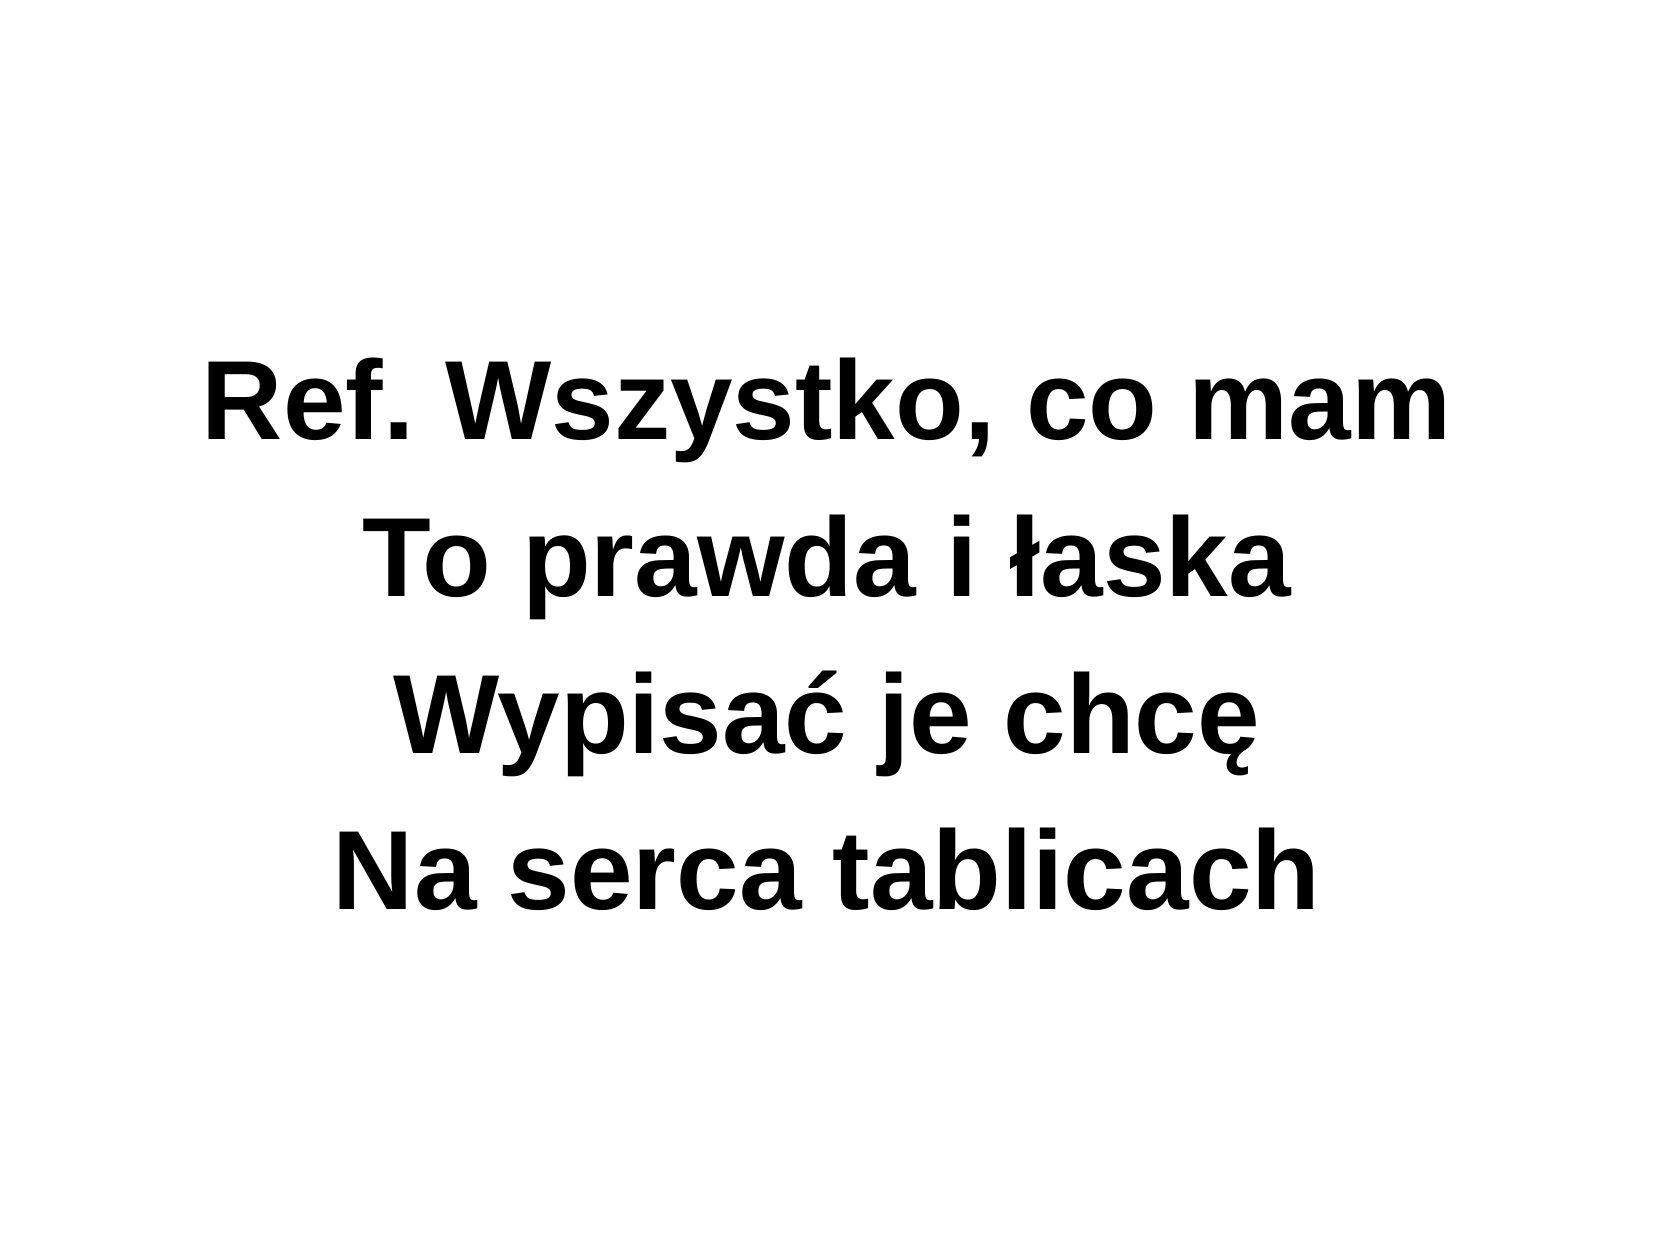

# Ref. Wszystko, co mam
To prawda i łaska
Wypisać je chcę
Na serca tablicach